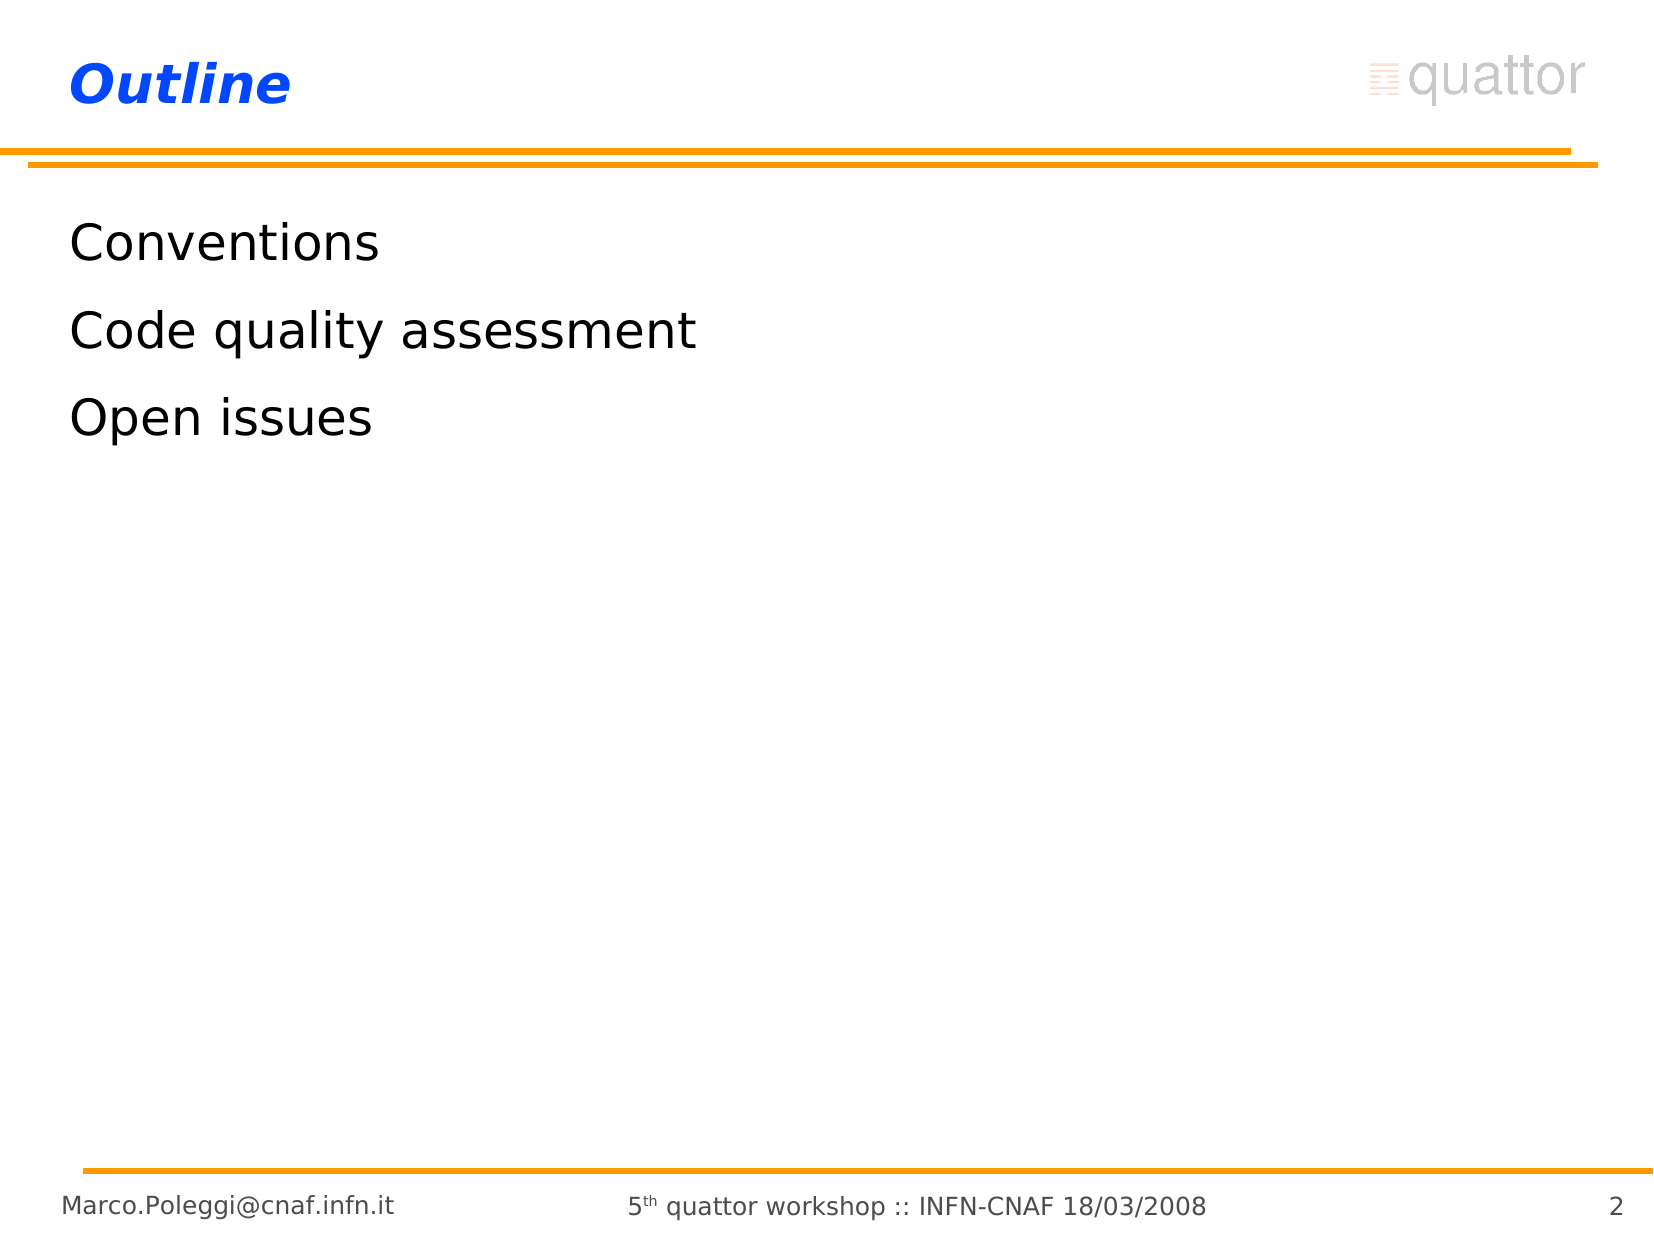

# Outline
Conventions
Code quality assessment
Open issues
06/16/2006
2
Quattor @ LCG-T2 workshop